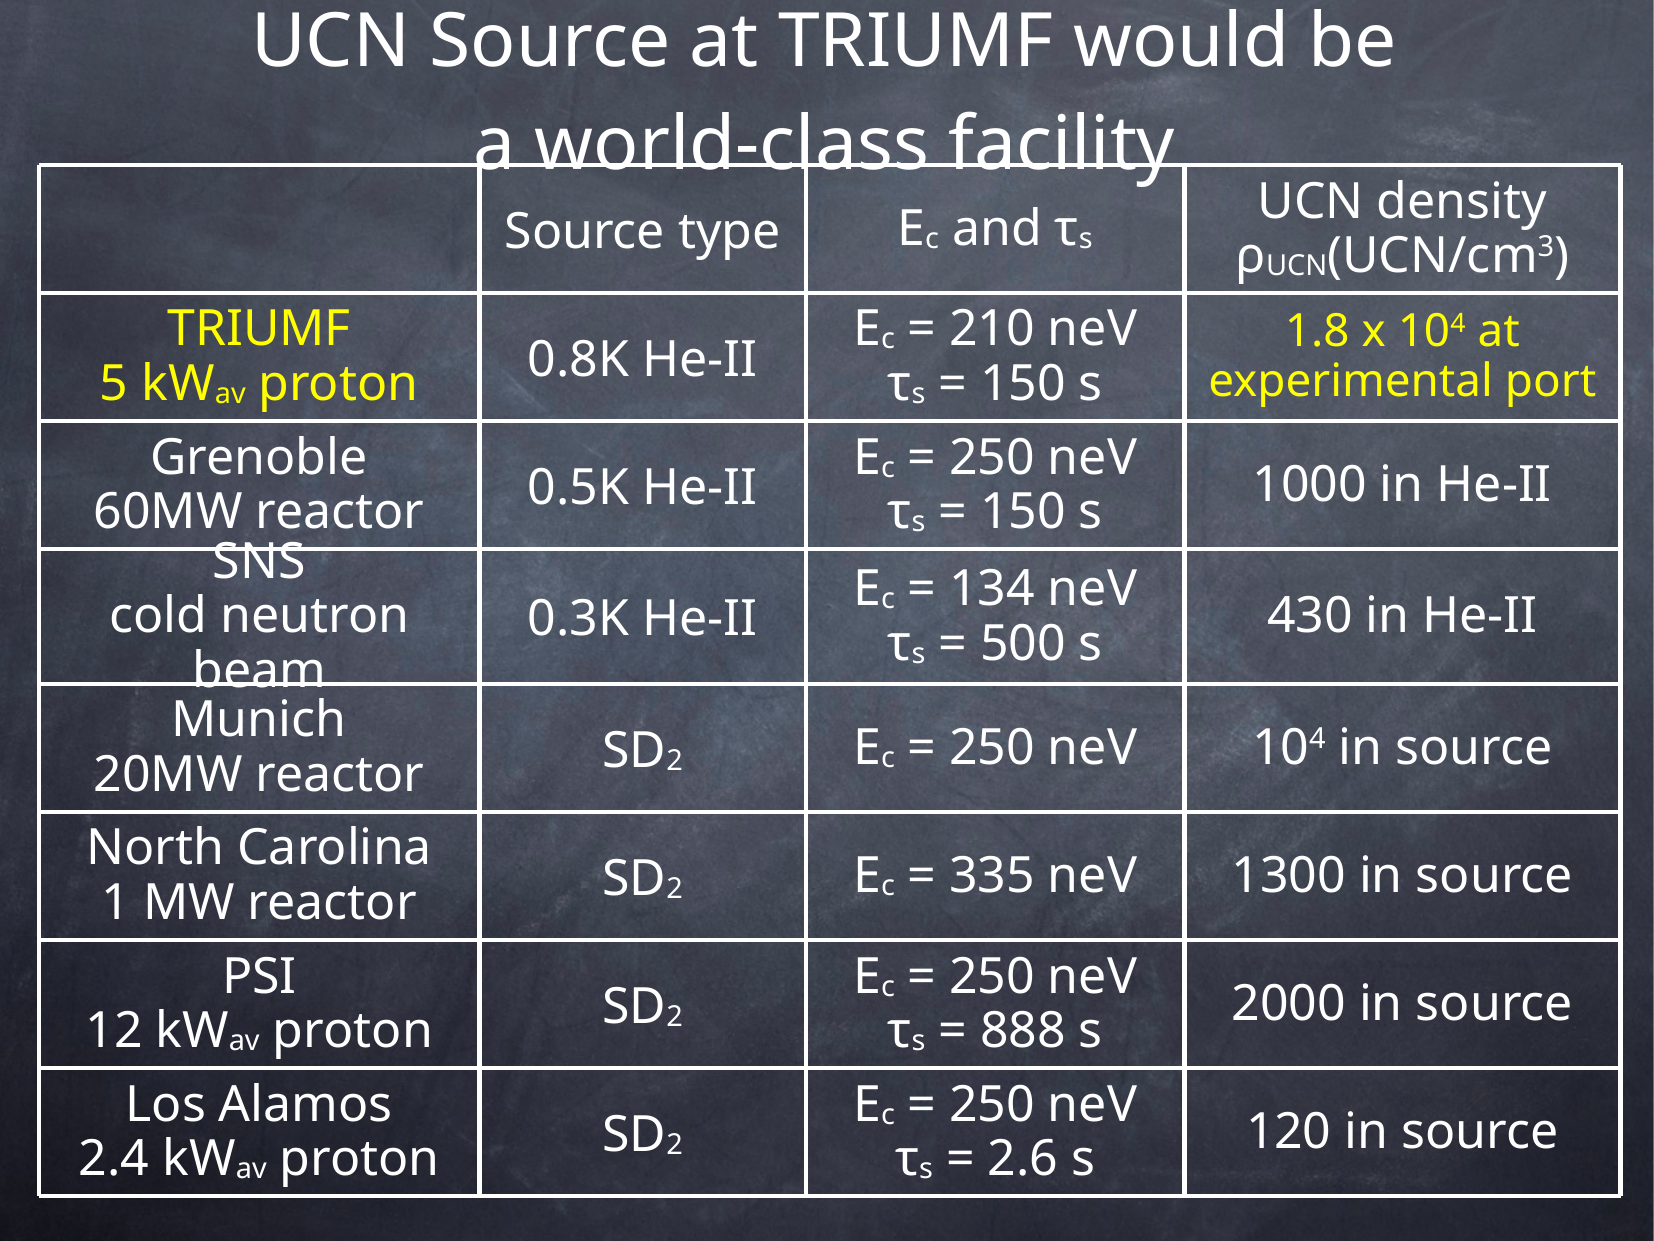

# UCN Source at TRIUMF would be a world-class facility
Source type
Ec and τs
UCN density
ρUCN(UCN/cm3)
TRIUMF
5 kWav proton
0.8K He-II
Ec = 210 neV
τs = 150 s
1.8 x 104 at experimental port
Grenoble
60MW reactor
0.5K He-II
Ec = 250 neV
τs = 150 s
1000 in He-II
SNS
cold neutron beam
0.3K He-II
Ec = 134 neV
τs = 500 s
430 in He-II
Munich
20MW reactor
SD2
Ec = 250 neV
104 in source
North Carolina
1 MW reactor
SD2
Ec = 335 neV
1300 in source
PSI
12 kWav proton
SD2
Ec = 250 neV
τs = 888 s
2000 in source
Los Alamos
2.4 kWav proton
SD2
Ec = 250 neV
τs = 2.6 s
120 in source